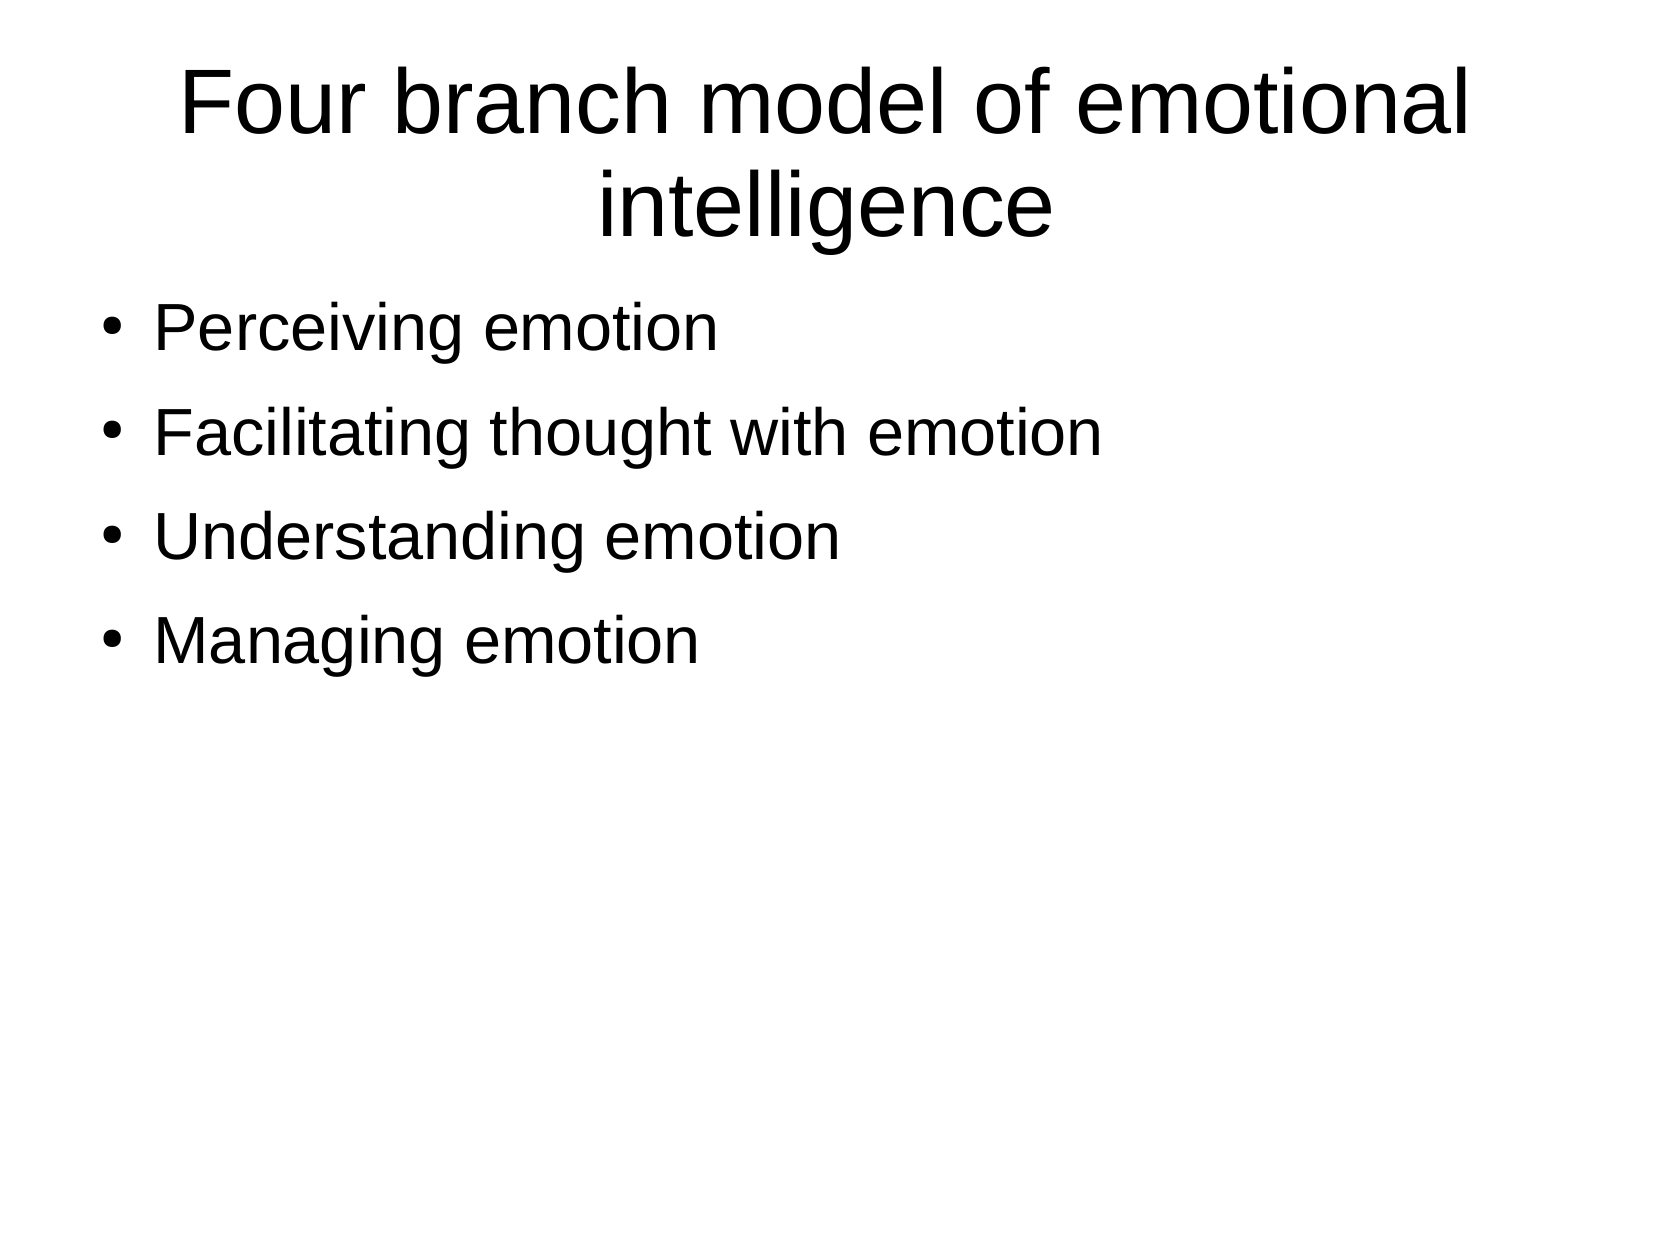

# Four branch model of emotional intelligence
Perceiving emotion
Facilitating thought with emotion
Understanding emotion
Managing emotion